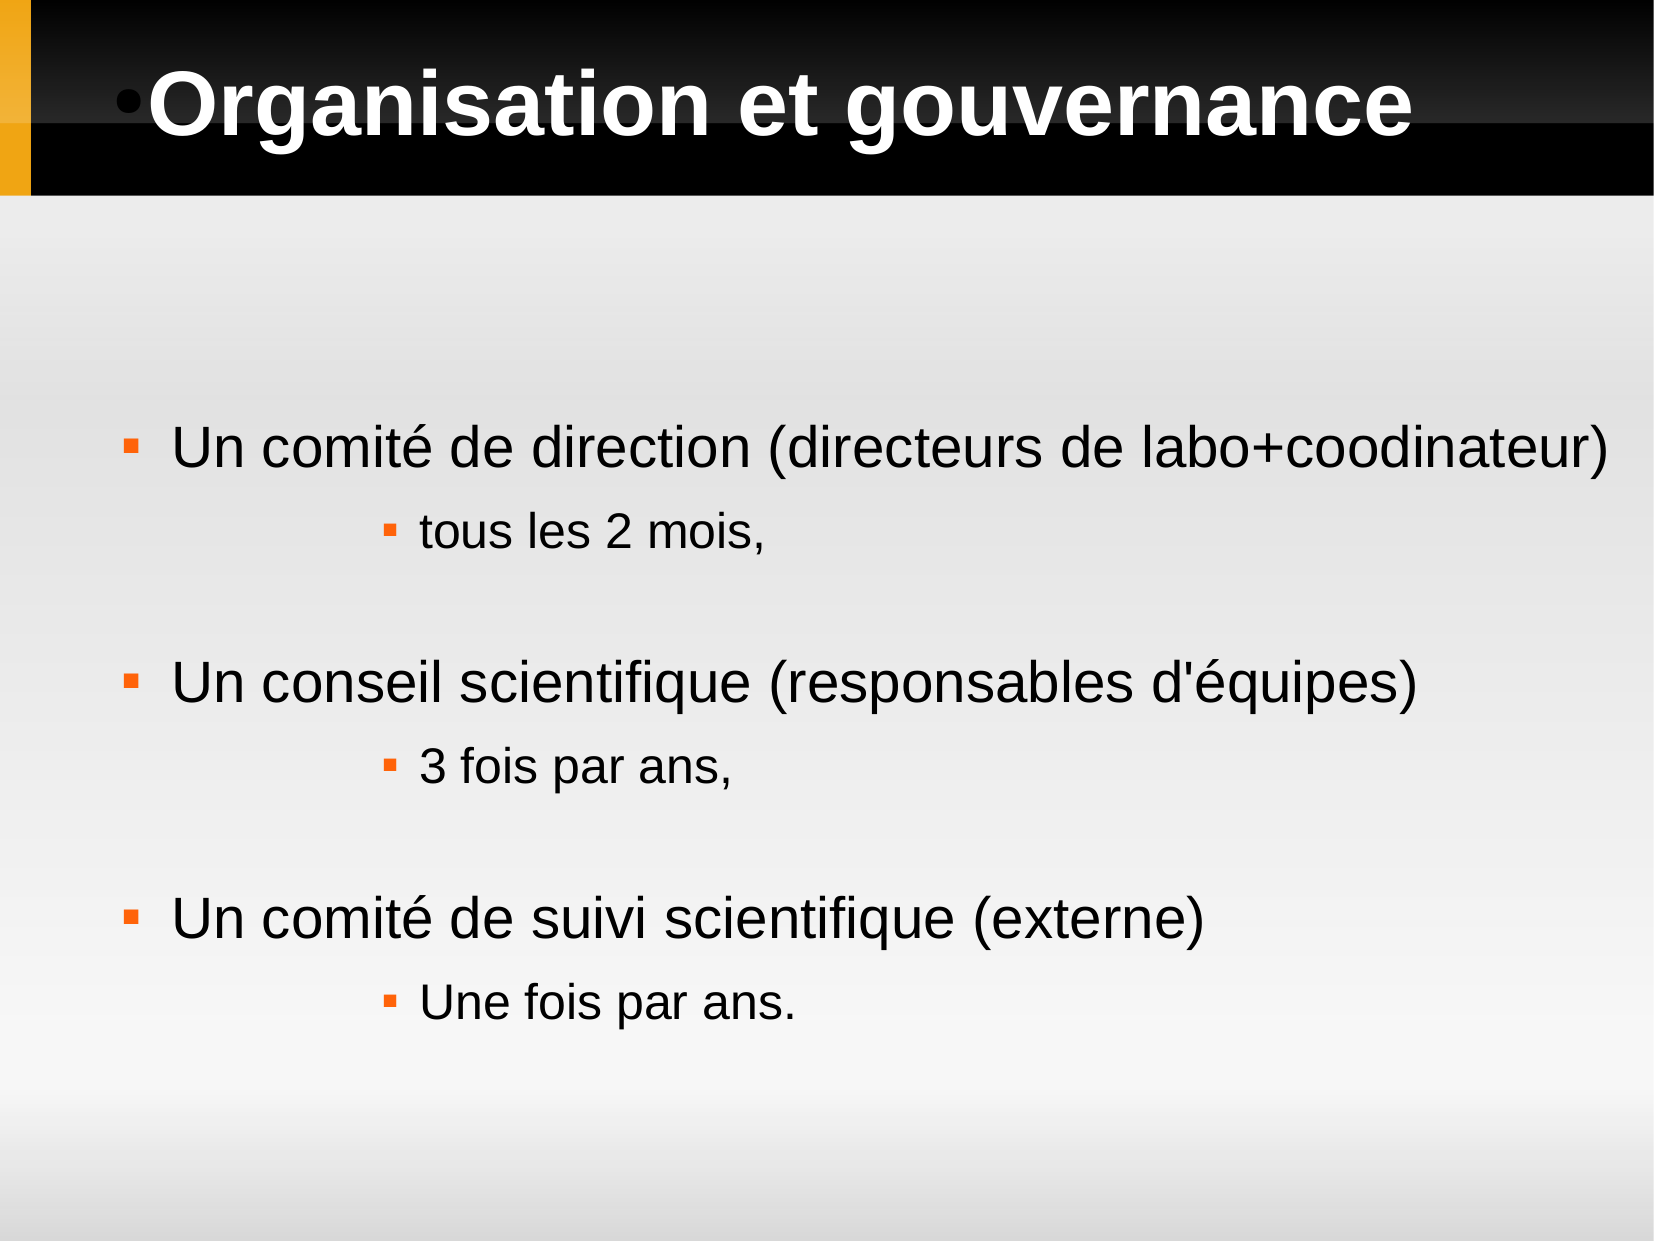

# Organisation et gouvernance
Un comité de direction (directeurs de labo+coodinateur)
tous les 2 mois,
Un conseil scientifique (responsables d'équipes)
3 fois par ans,
Un comité de suivi scientifique (externe)
Une fois par ans.